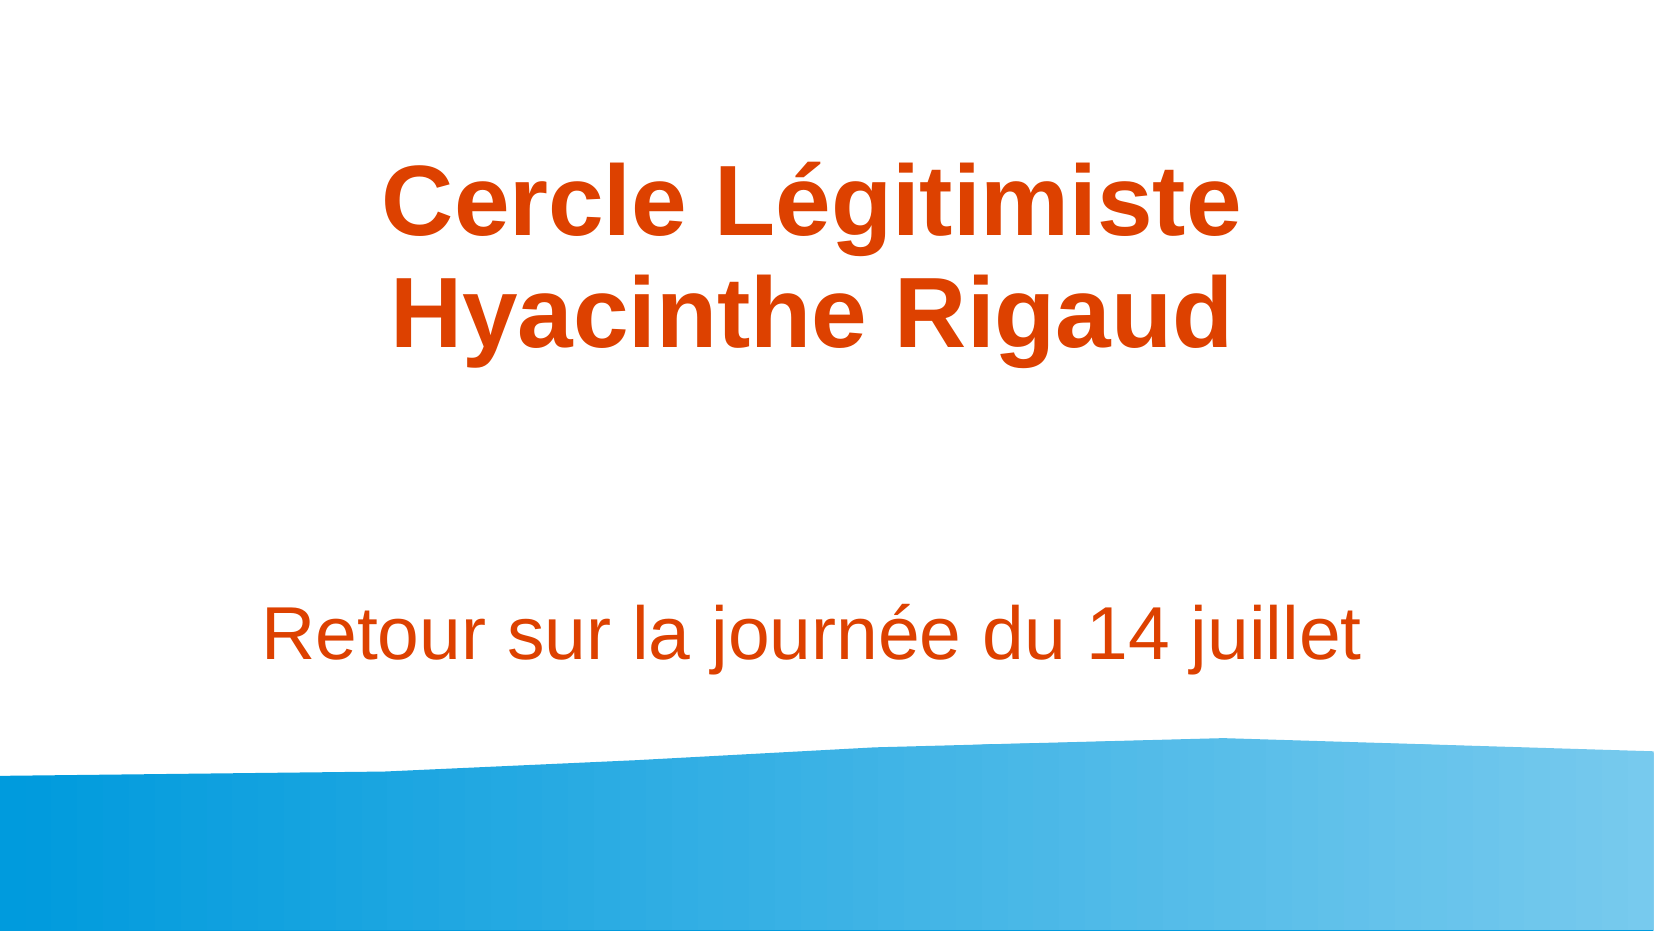

# Cercle Légitimiste Hyacinthe Rigaud Retour sur la journée du 14 juillet